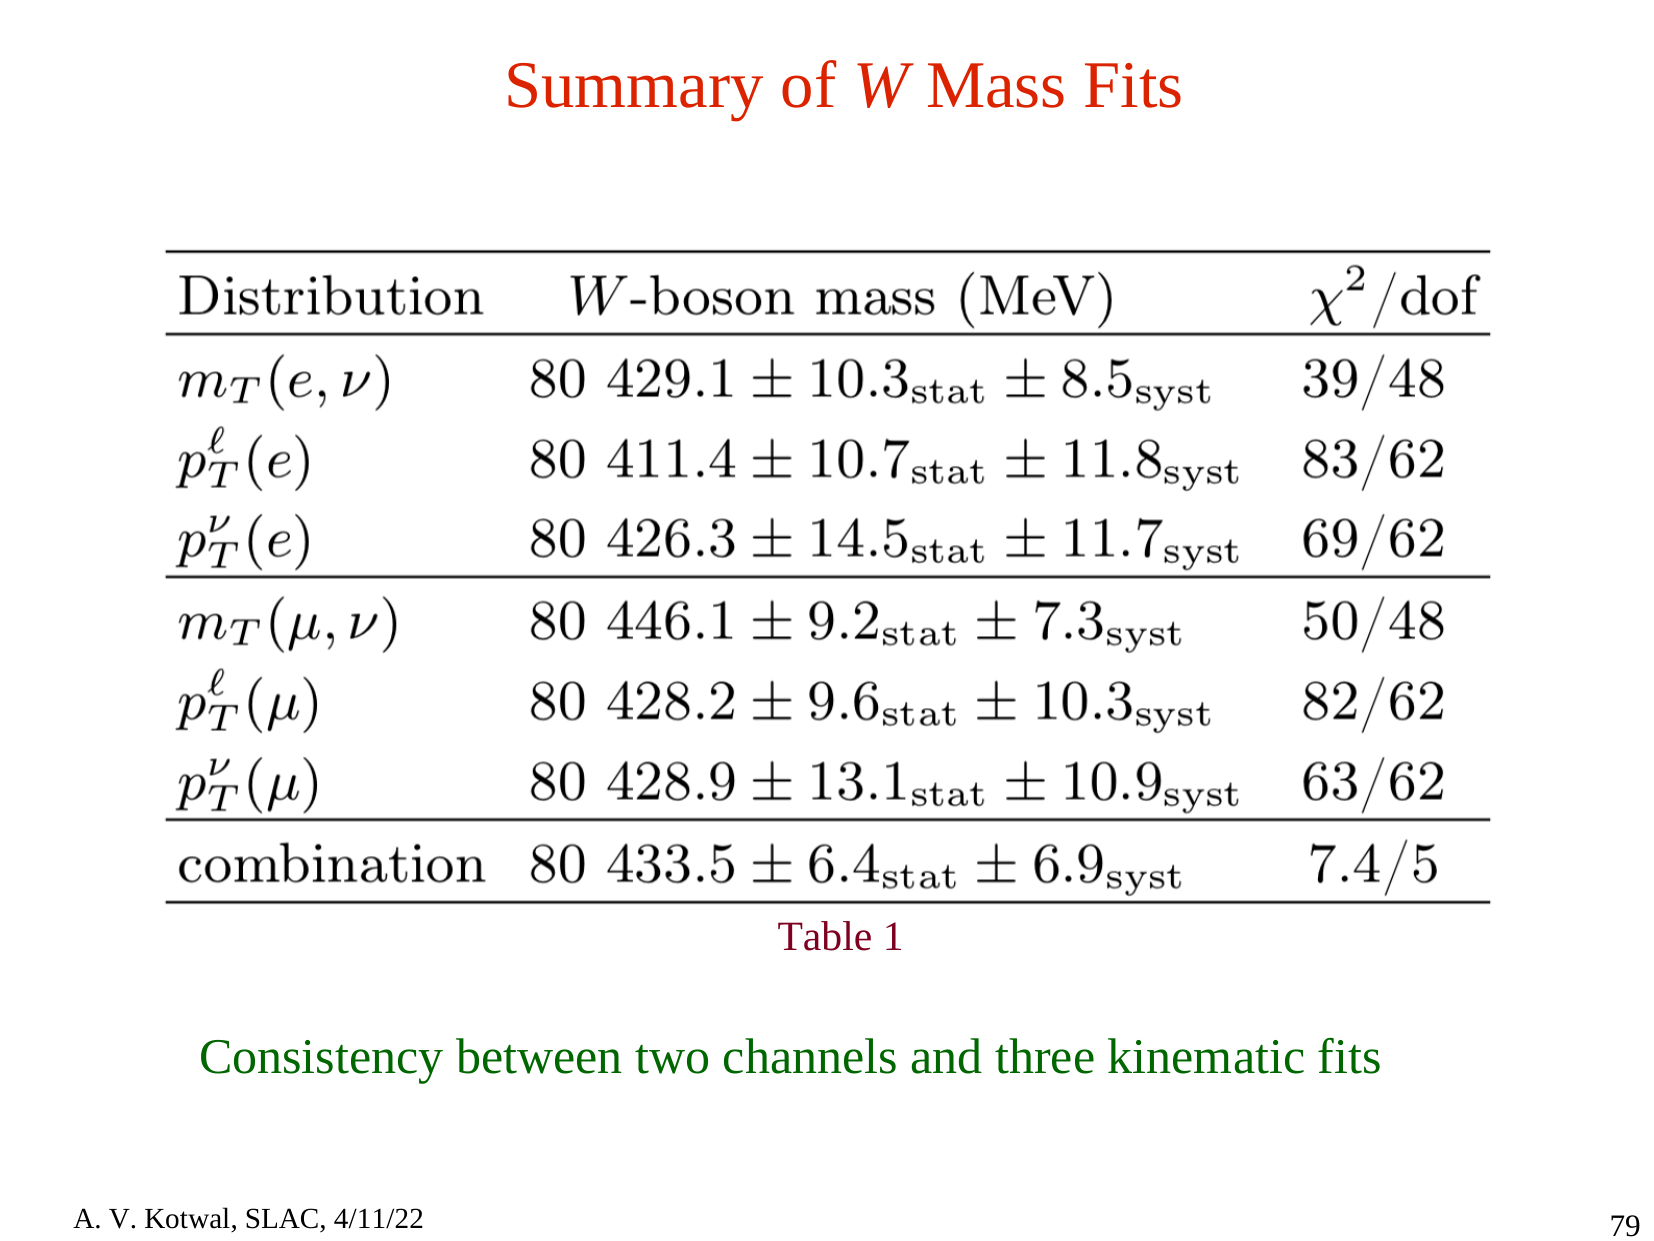

# Summary of W Mass Fits
Table 1
Consistency between two channels and three kinematic fits
A. V. Kotwal, SLAC, 4/11/22